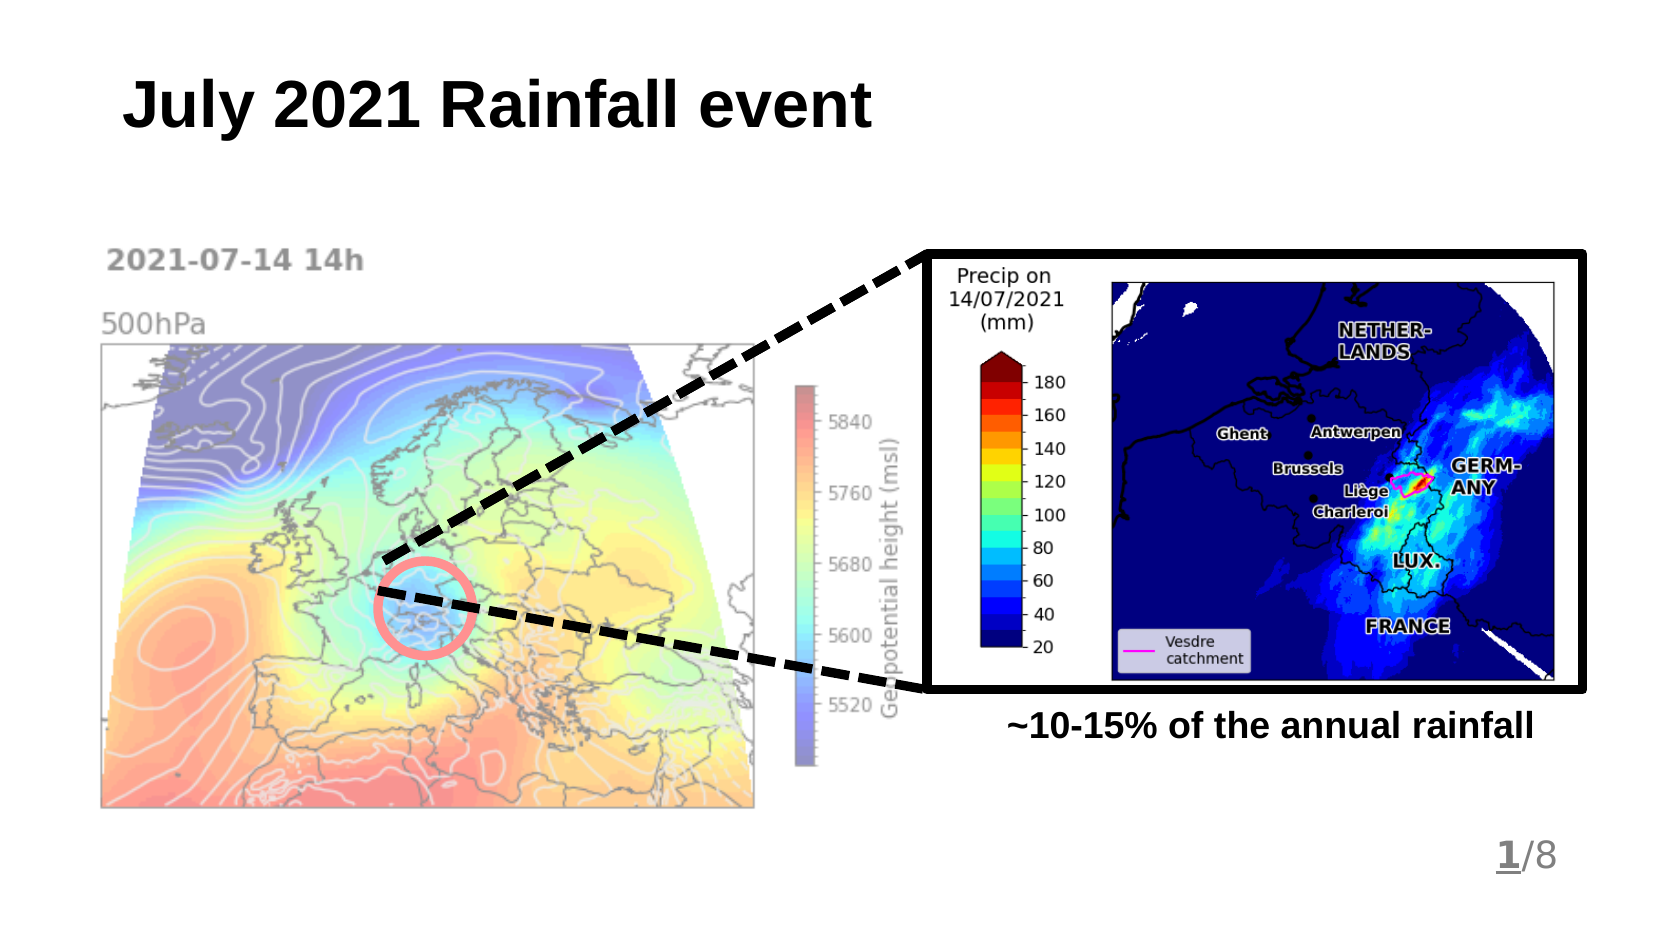

July 2021 Rainfall event
~10-15% of the annual rainfall
1/8